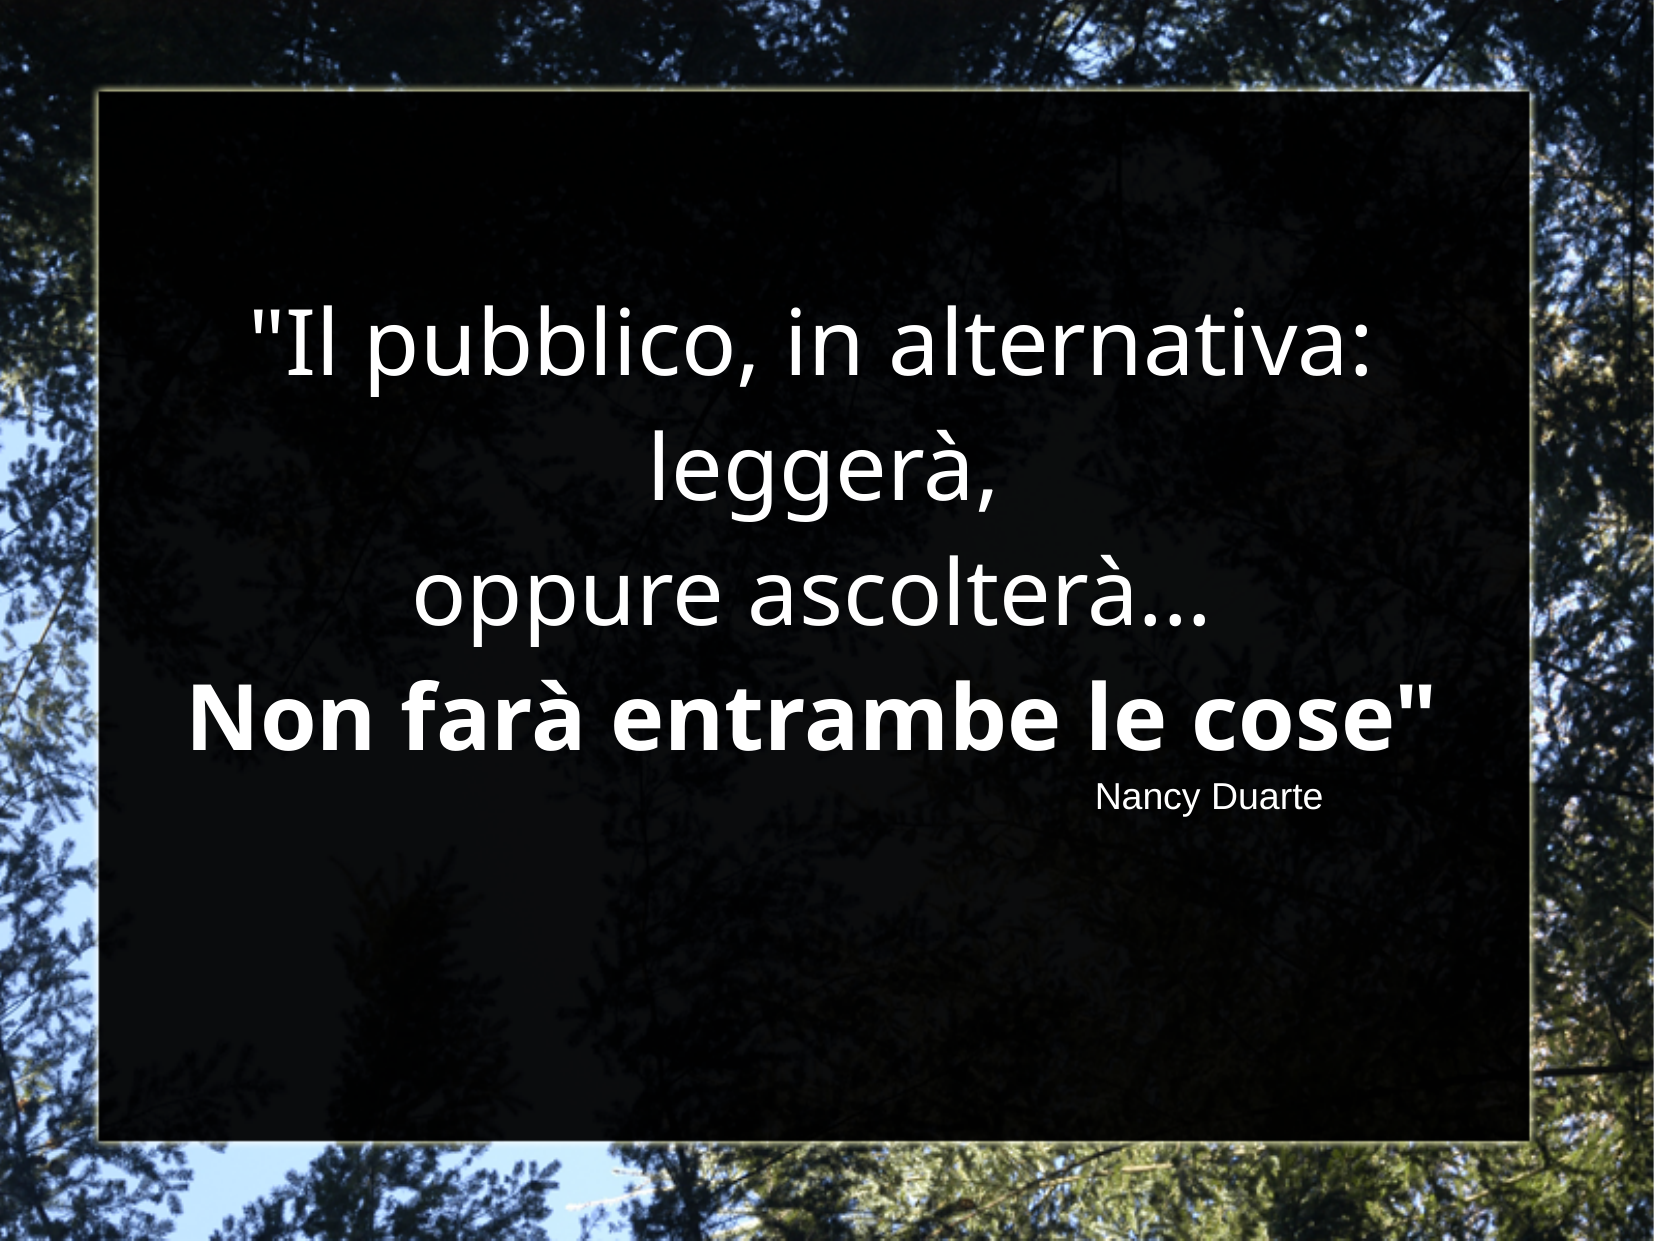

# "Il pubblico, in alternativa: leggerà, oppure ascolterà... Non farà entrambe le cose"
Nancy Duarte